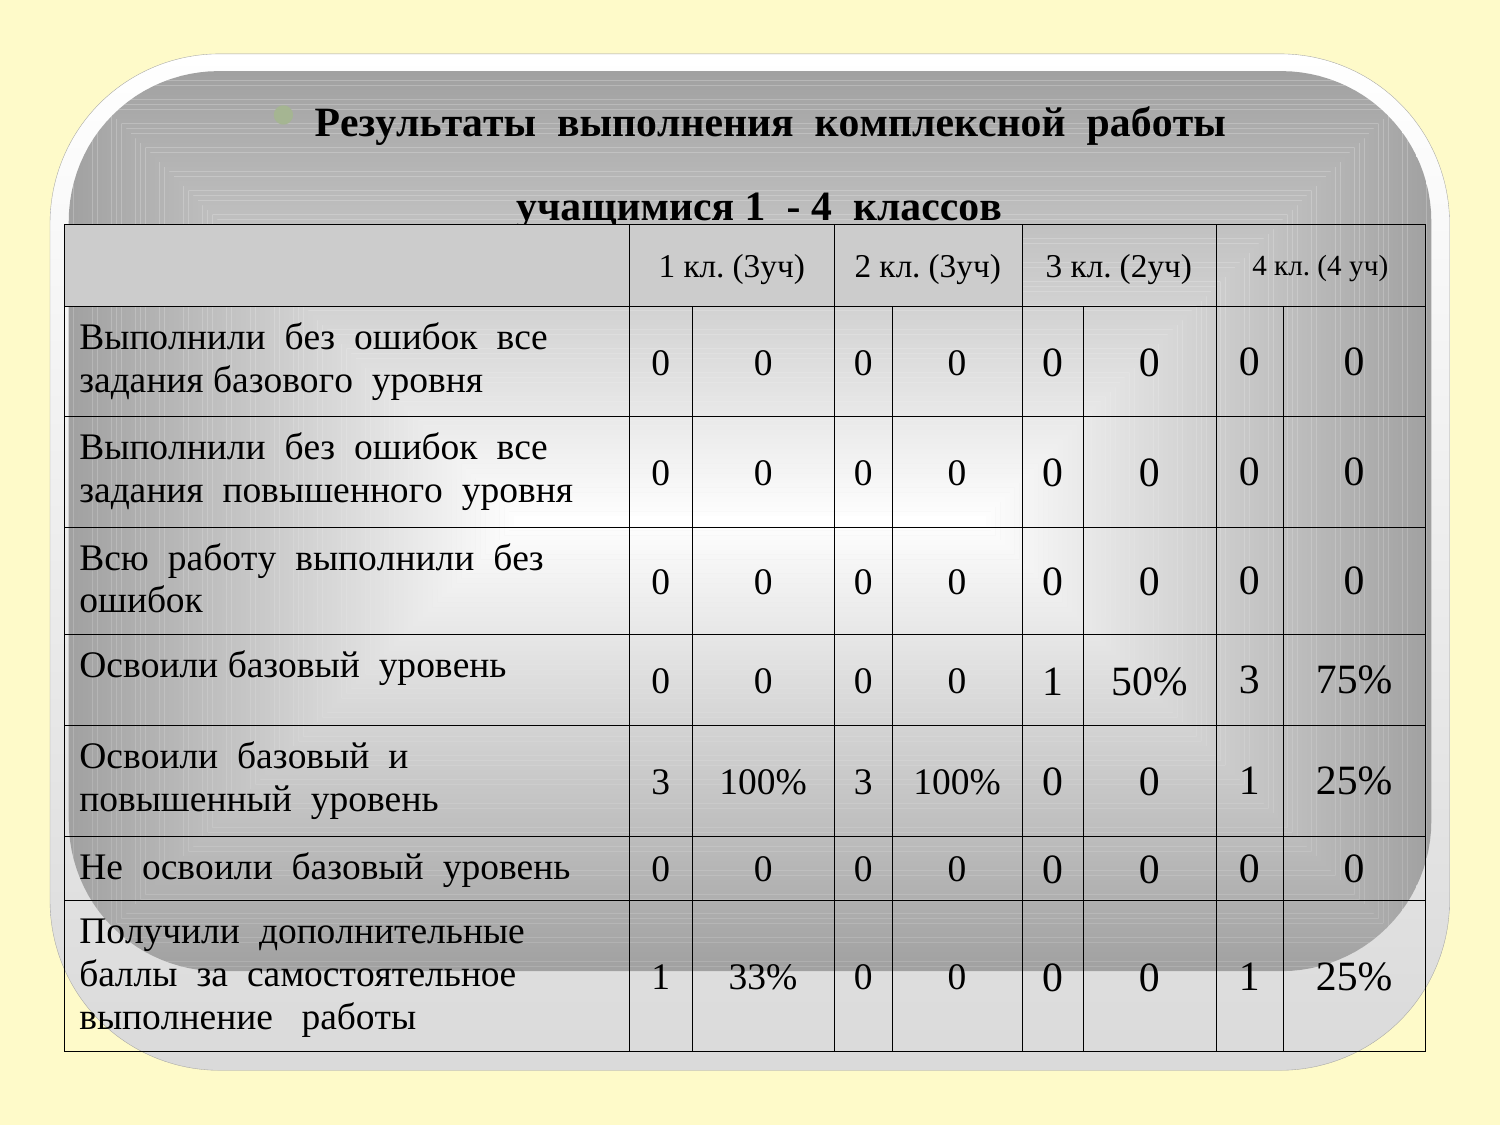

Результаты выполнения комплексной работы
 учащимися 1 - 4 классов
| | 1 кл. (3уч) | | 2 кл. (3уч) | | 3 кл. (2уч) | | 4 кл. (4 уч) | |
| --- | --- | --- | --- | --- | --- | --- | --- | --- |
| Выполнили без ошибок все задания базового уровня | 0 | 0 | 0 | 0 | 0 | 0 | 0 | 0 |
| Выполнили без ошибок все задания повышенного уровня | 0 | 0 | 0 | 0 | 0 | 0 | 0 | 0 |
| Всю работу выполнили без ошибок | 0 | 0 | 0 | 0 | 0 | 0 | 0 | 0 |
| Освоили базовый уровень | 0 | 0 | 0 | 0 | 1 | 50% | 3 | 75% |
| Освоили базовый и повышенный уровень | 3 | 100% | 3 | 100% | 0 | 0 | 1 | 25% |
| Не освоили базовый уровень | 0 | 0 | 0 | 0 | 0 | 0 | 0 | 0 |
| Получили дополнительные баллы за самостоятельное выполнение работы | 1 | 33% | 0 | 0 | 0 | 0 | 1 | 25% |